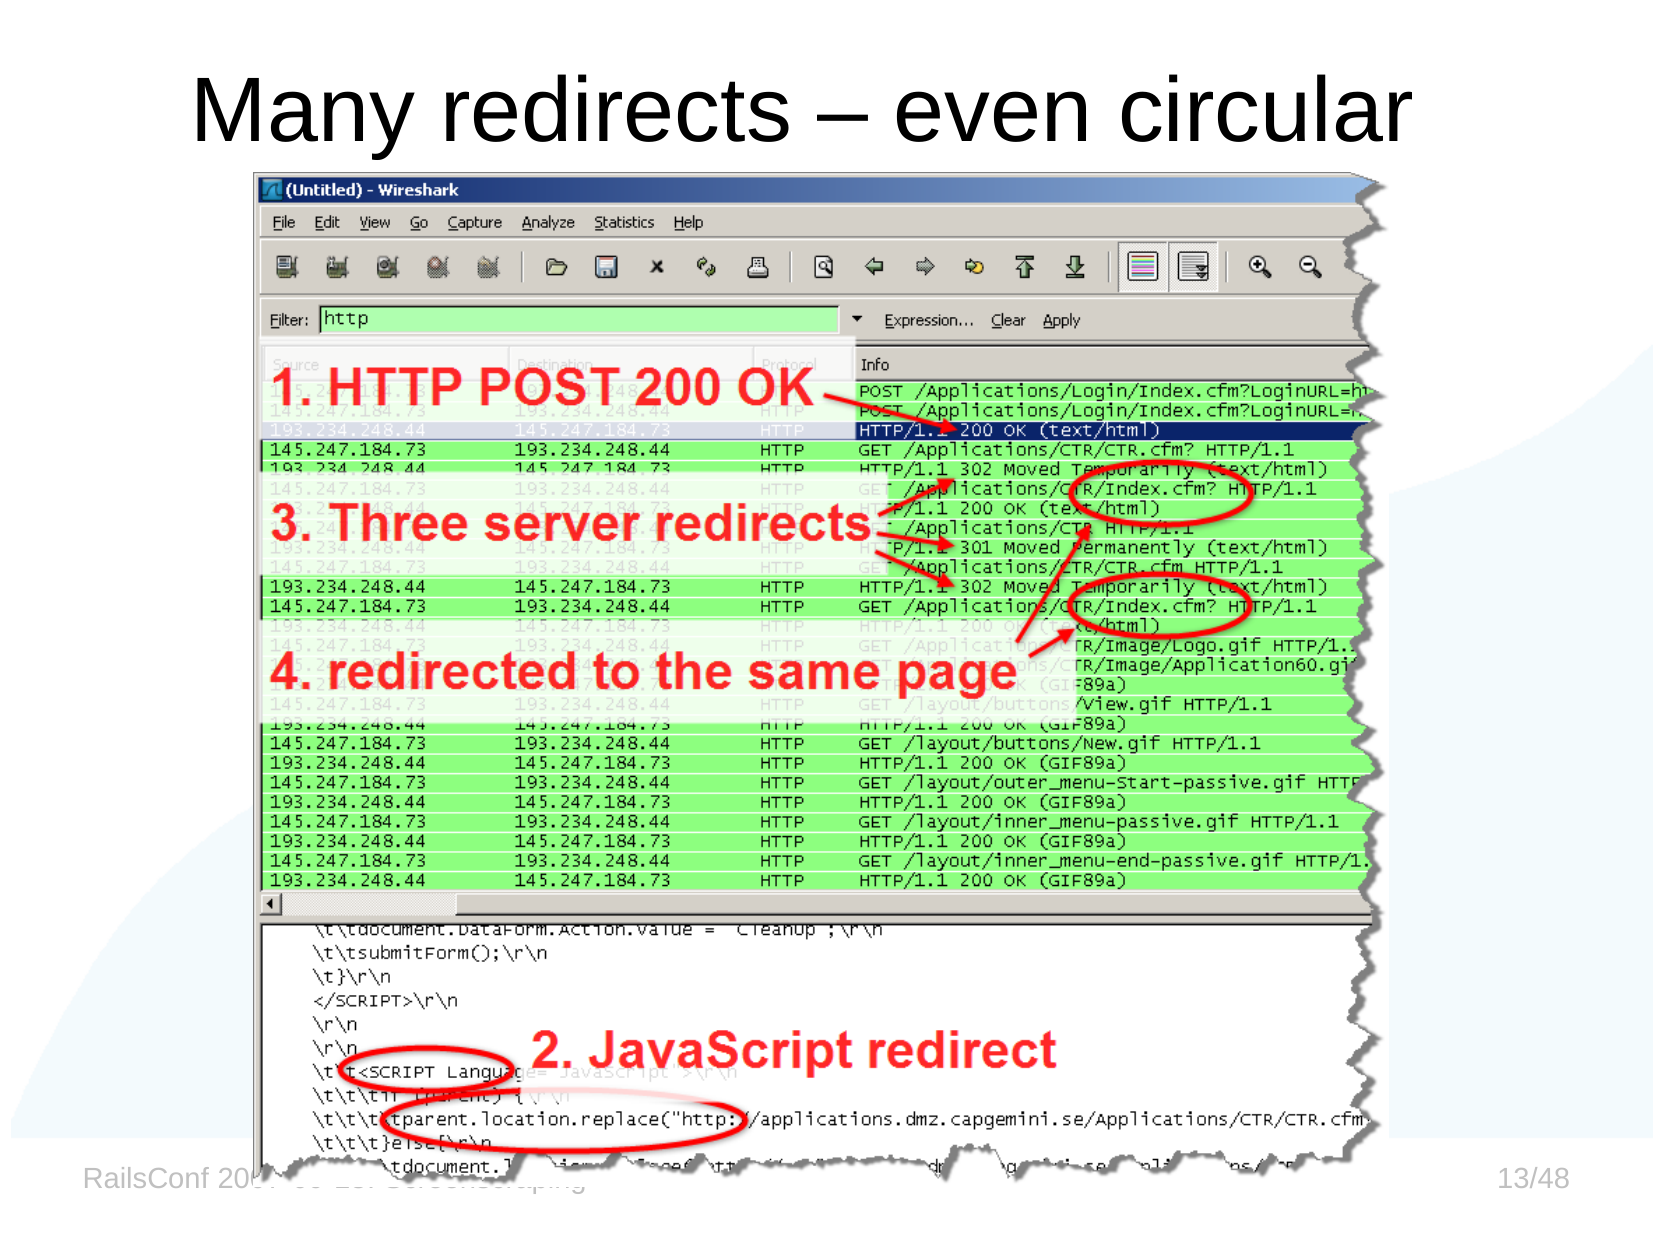

# Many redirects – even circular
2007-09-18
13